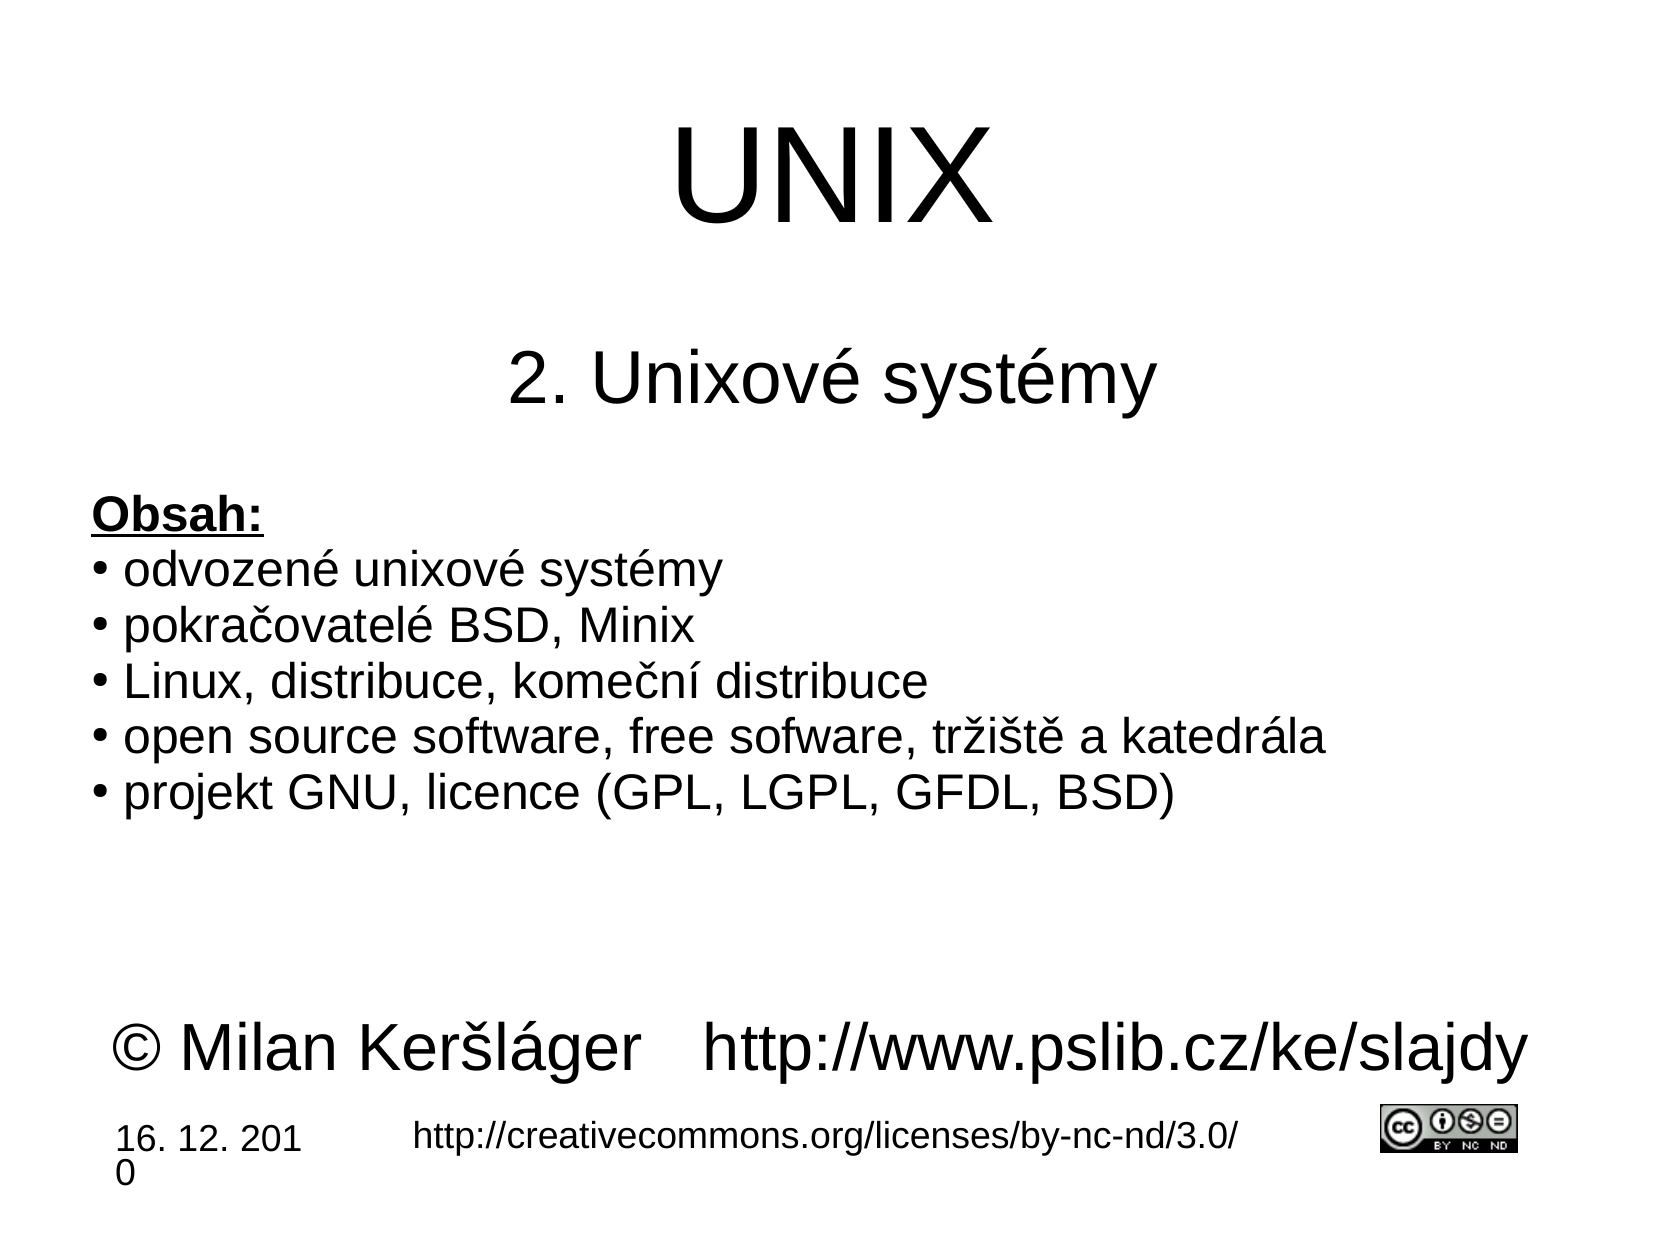

# UNIX 2. Unixové systémy
Obsah:
 odvozené unixové systémy
 pokračovatelé BSD, Minix
 Linux, distribuce, komeční distribuce
 open source software, free sofware, tržiště a katedrála
 projekt GNU, licence (GPL, LGPL, GFDL, BSD)
© Milan Keršláger	http://www.pslib.cz/ke/slajdy
http://creativecommons.org/licenses/by-nc-nd/3.0/
16. 12. 2010